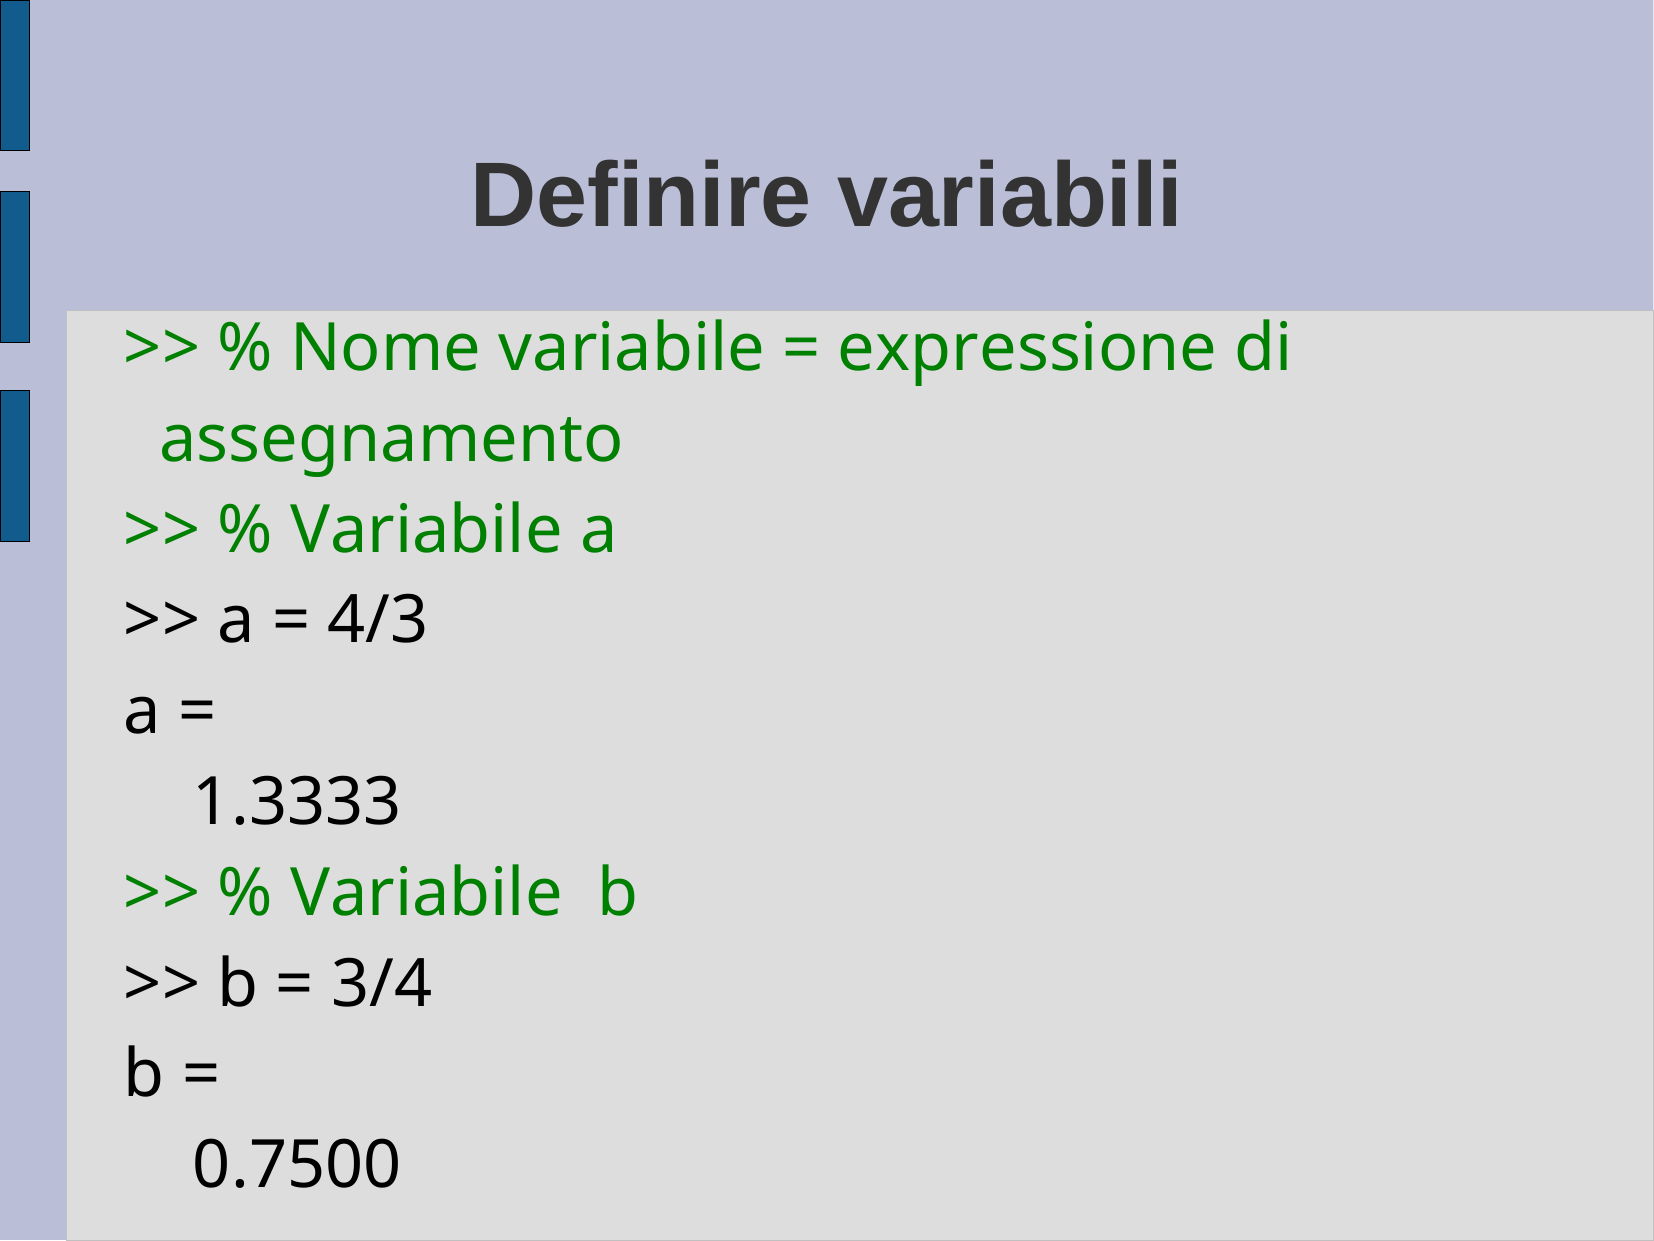

# Definire variabili
>> % Nome variabile = expressione di assegnamento
>> % Variabile a
>> a = 4/3
a =
 1.3333
>> % Variabile b
>> b = 3/4
b =
 0.7500